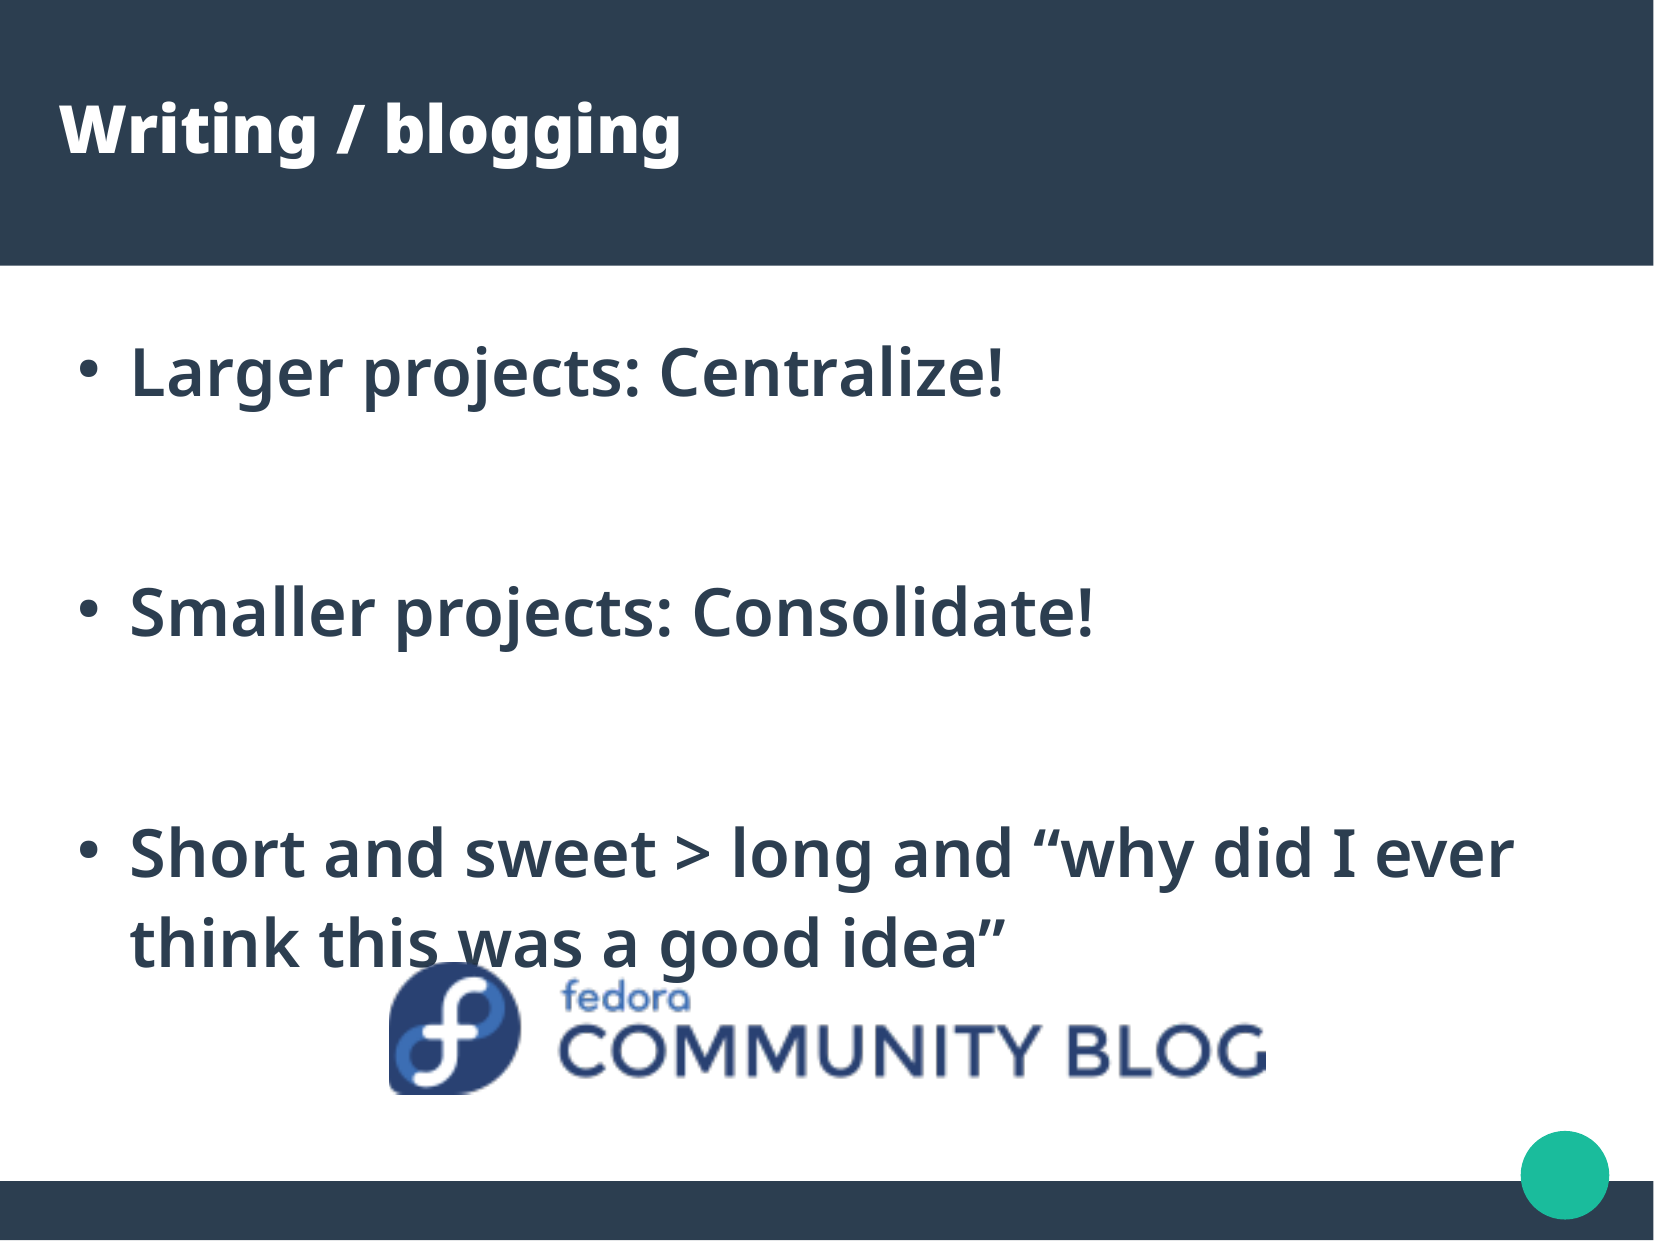

# Writing / blogging
Larger projects: Centralize!
Smaller projects: Consolidate!
Short and sweet > long and “why did I ever think this was a good idea”